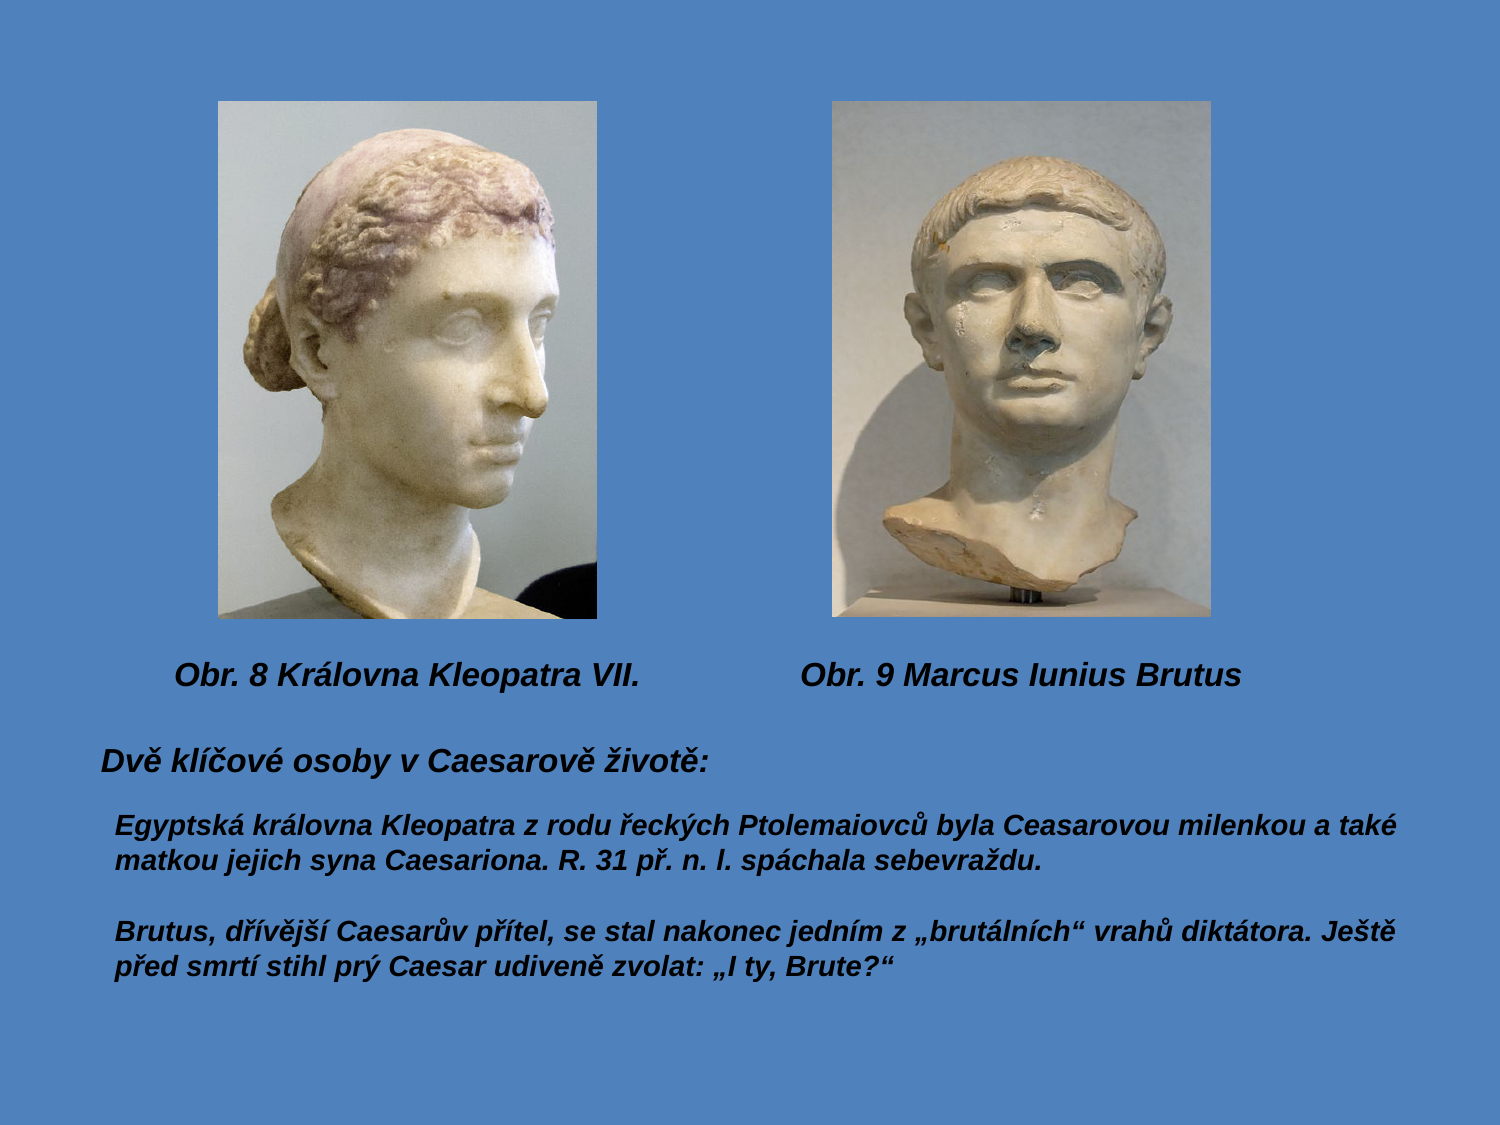

Obr. 8 Královna Kleopatra VII.
Obr. 9 Marcus Iunius Brutus
 Dvě klíčové osoby v Caesarově životě:
Egyptská královna Kleopatra z rodu řeckých Ptolemaiovců byla Ceasarovou milenkou a také matkou jejich syna Caesariona. R. 31 př. n. l. spáchala sebevraždu.
Brutus, dřívější Caesarův přítel, se stal nakonec jedním z „brutálních“ vrahů diktátora. Ještě před smrtí stihl prý Caesar udiveně zvolat: „I ty, Brute?“